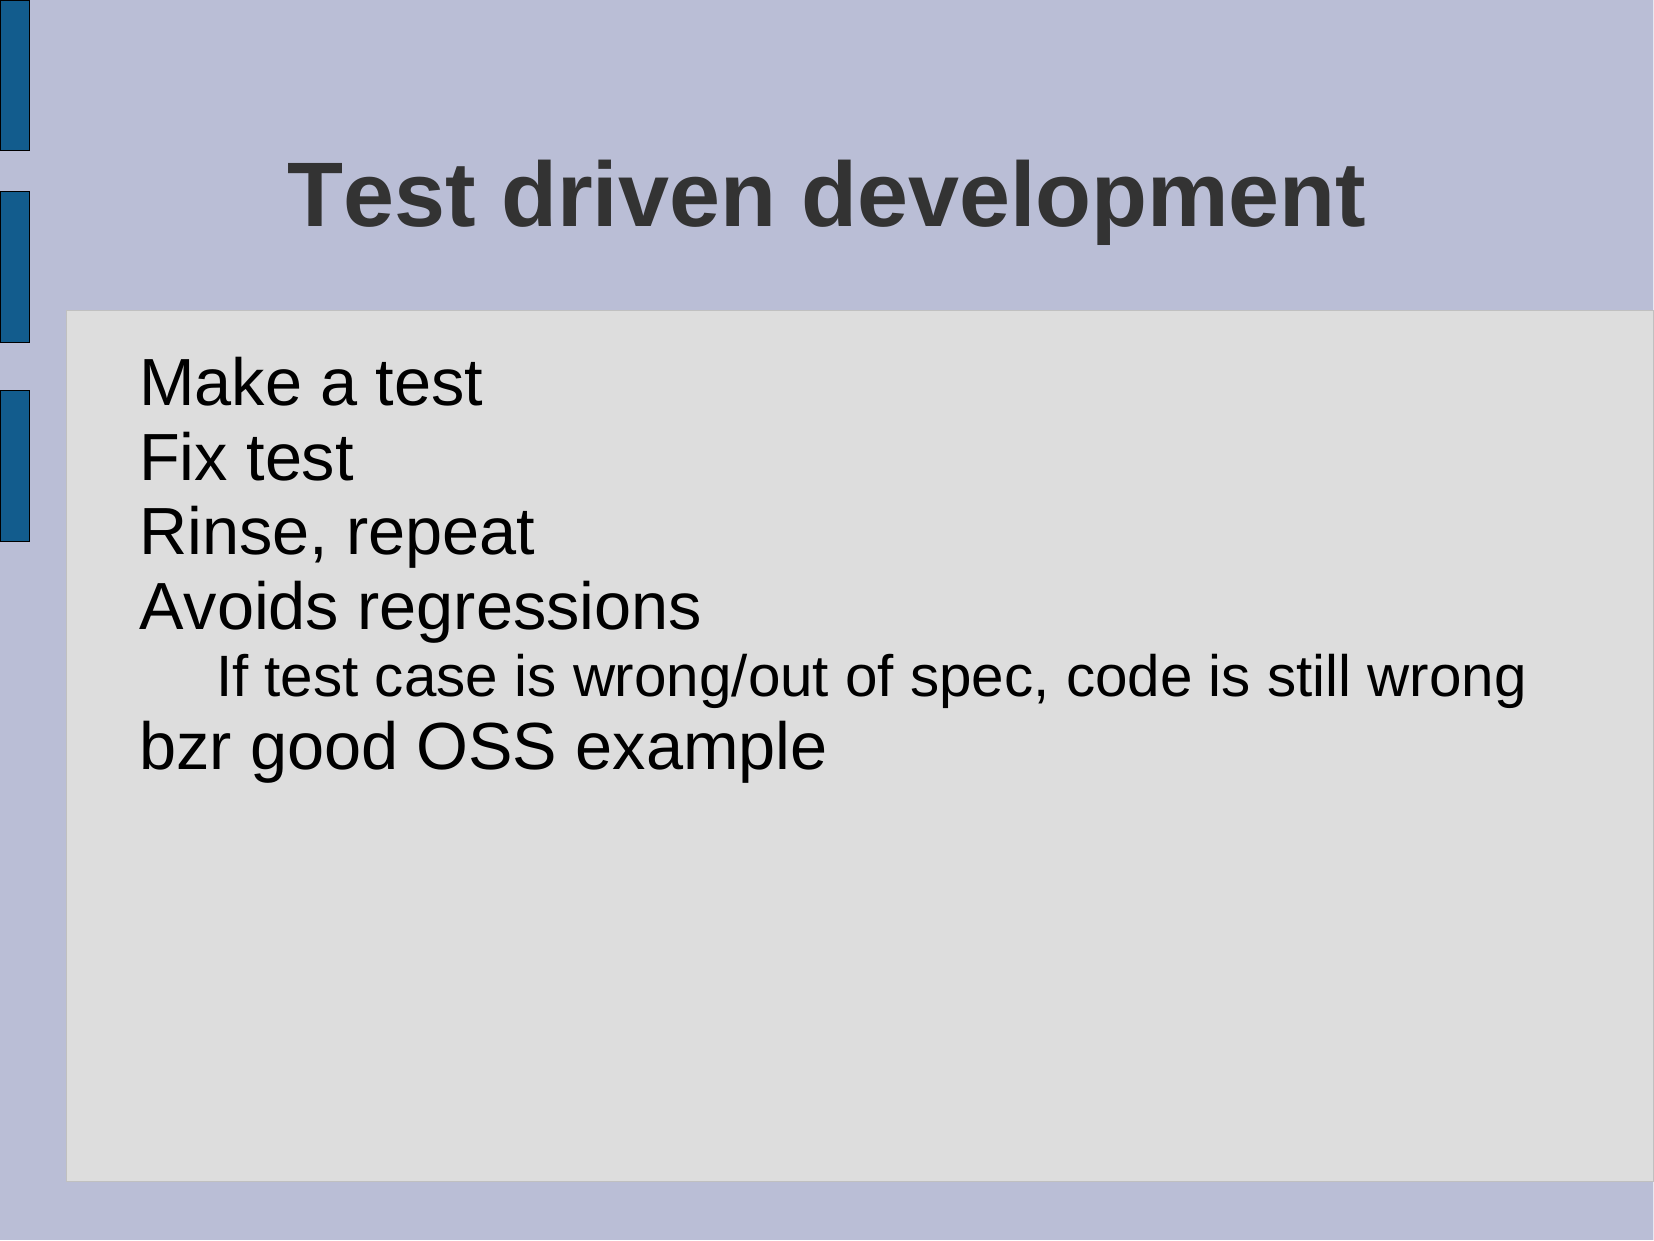

# Test driven development
Make a test
Fix test
Rinse, repeat
Avoids regressions
If test case is wrong/out of spec, code is still wrong
bzr good OSS example